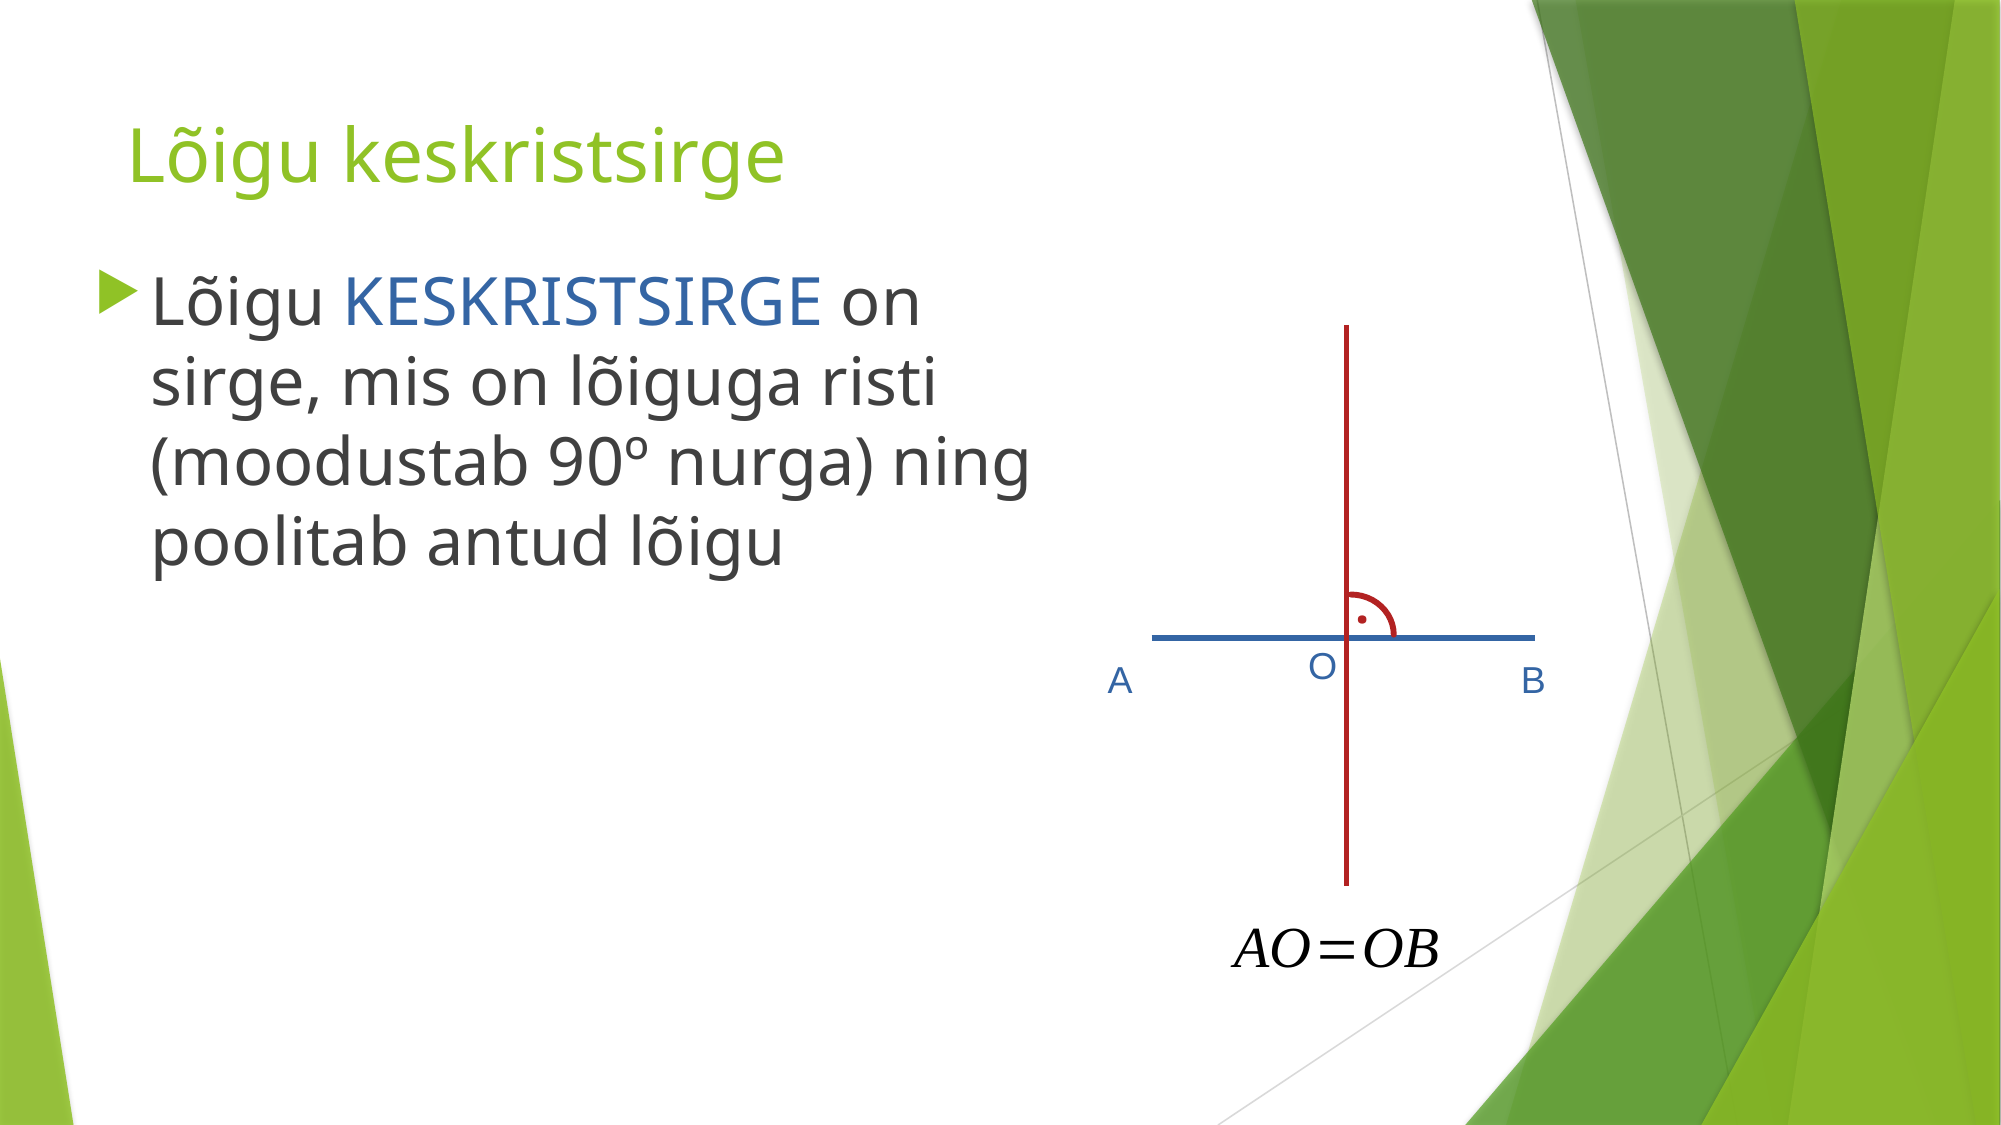

# Lõigu keskristsirge
Lõigu KESKRISTSIRGE on sirge, mis on lõiguga risti (moodustab 90º nurga) ning poolitab antud lõigu
.
O
A
B